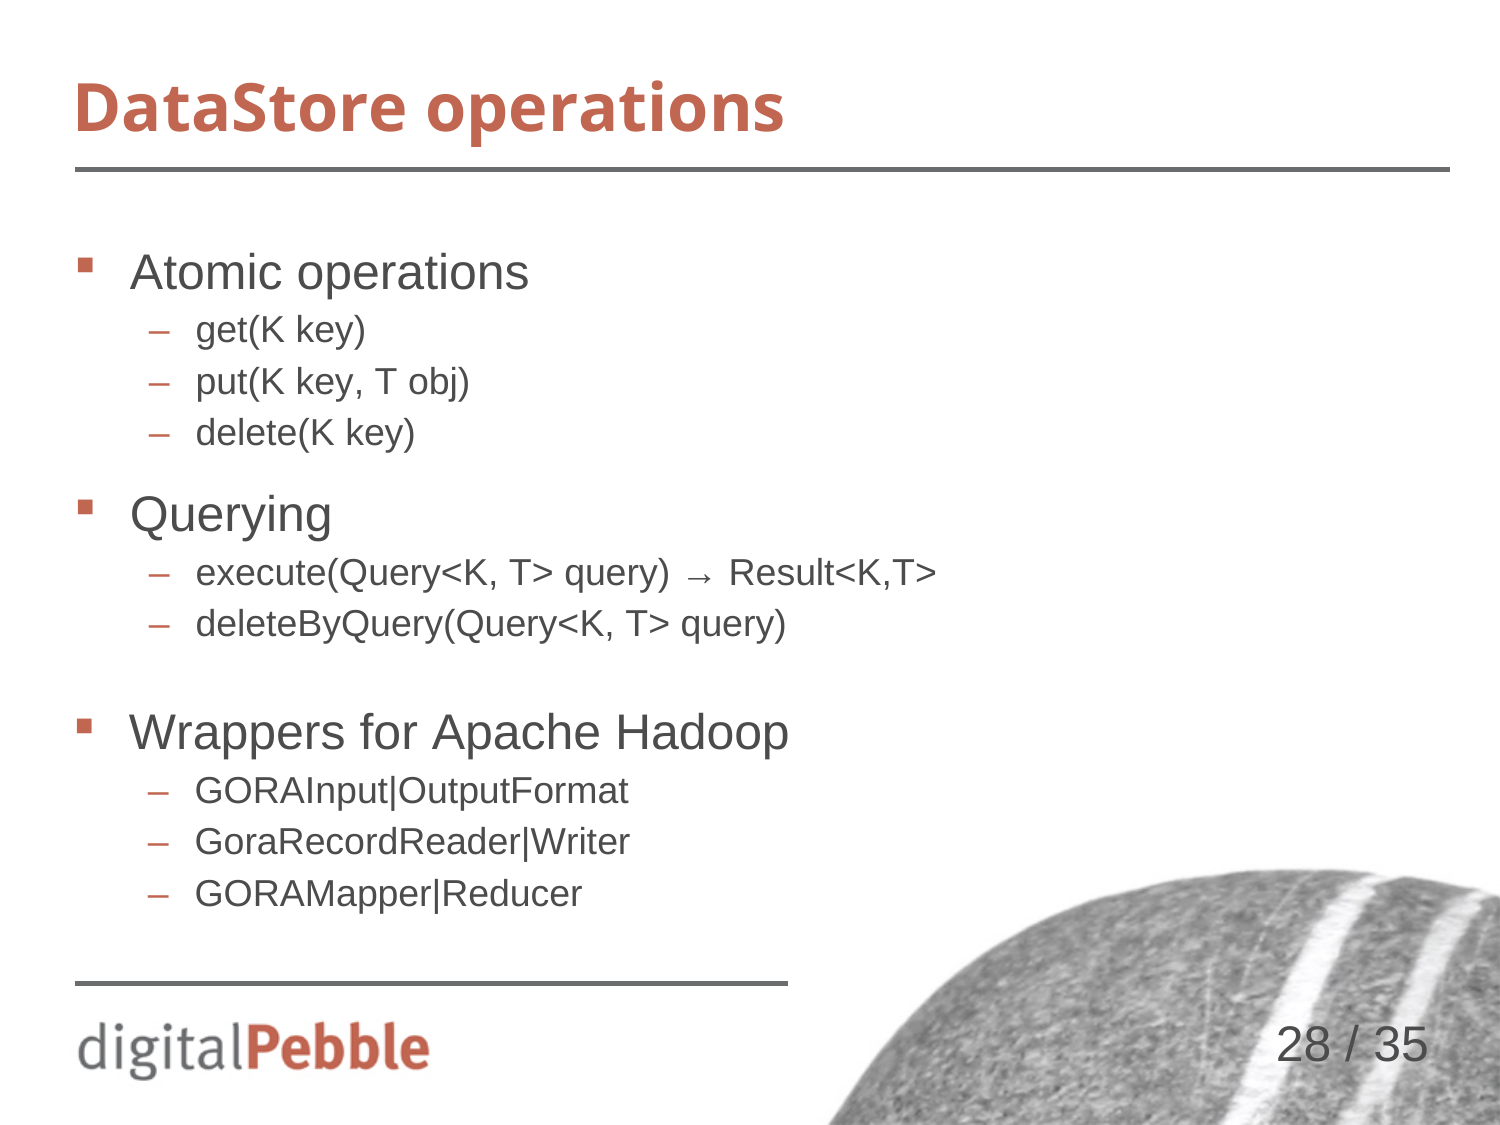

# DataStore operations
Atomic operations
get(K key)
put(K key, T obj)
delete(K key)
Querying
execute(Query<K, T> query) → Result<K,T>
deleteByQuery(Query<K, T> query)
Wrappers for Apache Hadoop
GORAInput|OutputFormat
GoraRecordReader|Writer
GORAMapper|Reducer